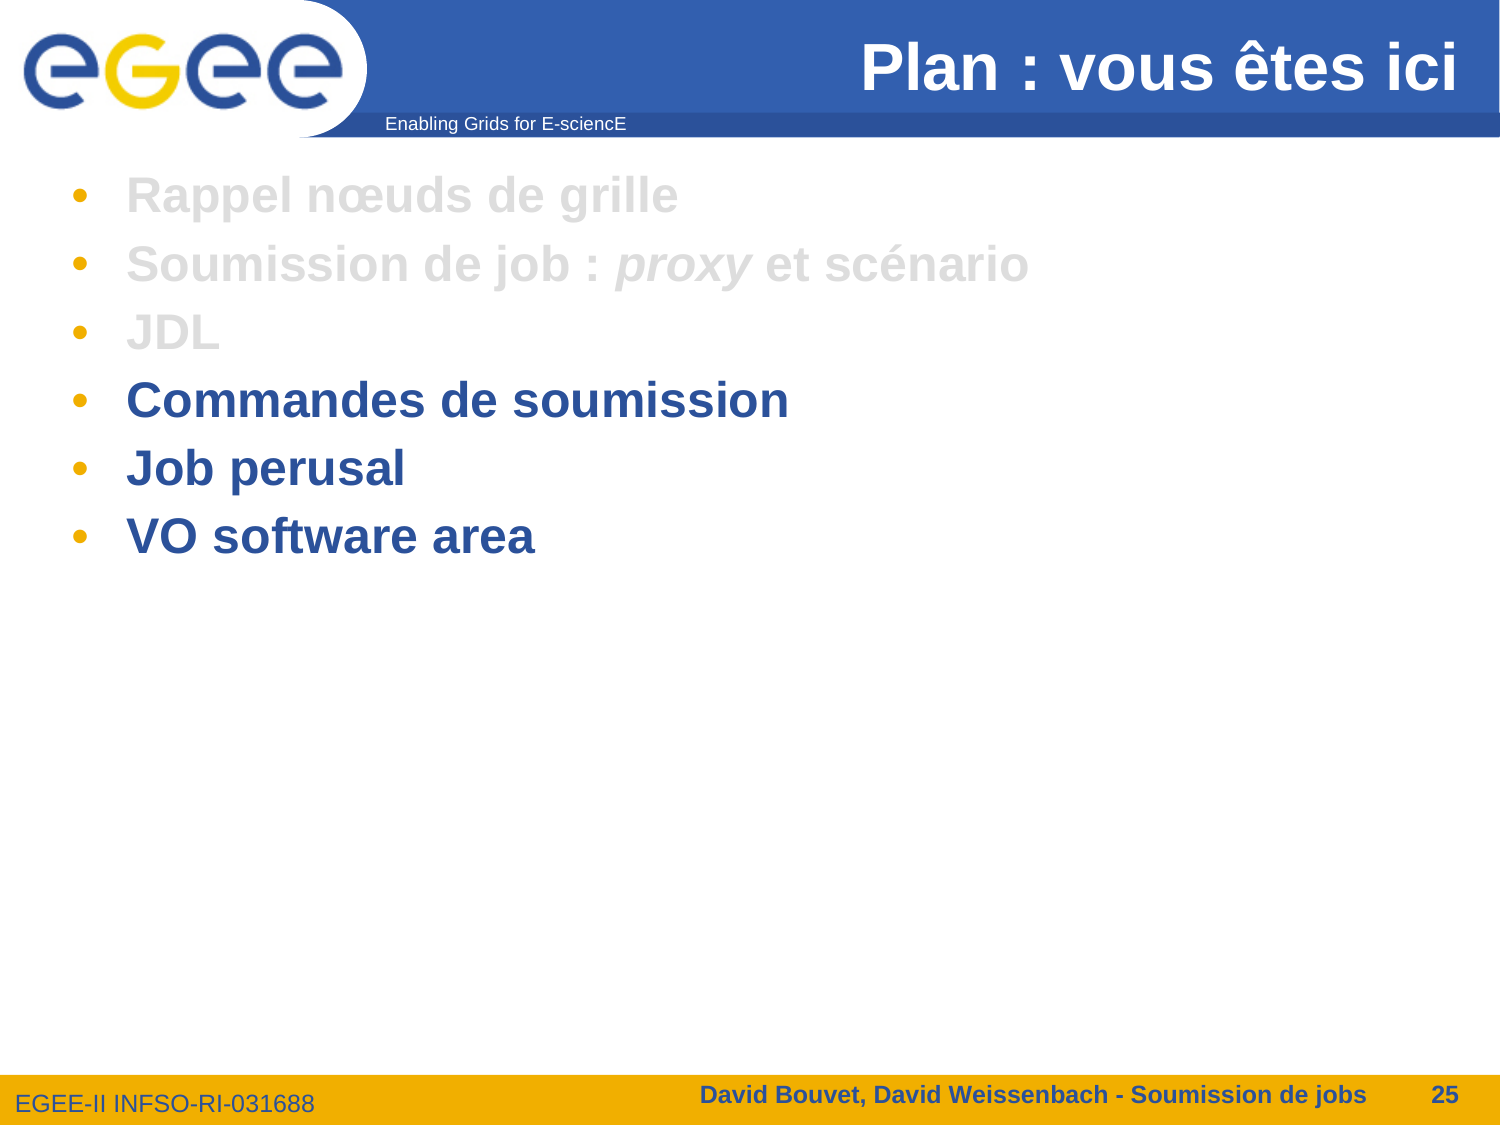

# Plan : vous êtes ici
Rappel nœuds de grille
Soumission de job : proxy et scénario
JDL
Commandes de soumission
Job perusal
VO software area
David Bouvet, David Weissenbach - Soumission de jobs
25